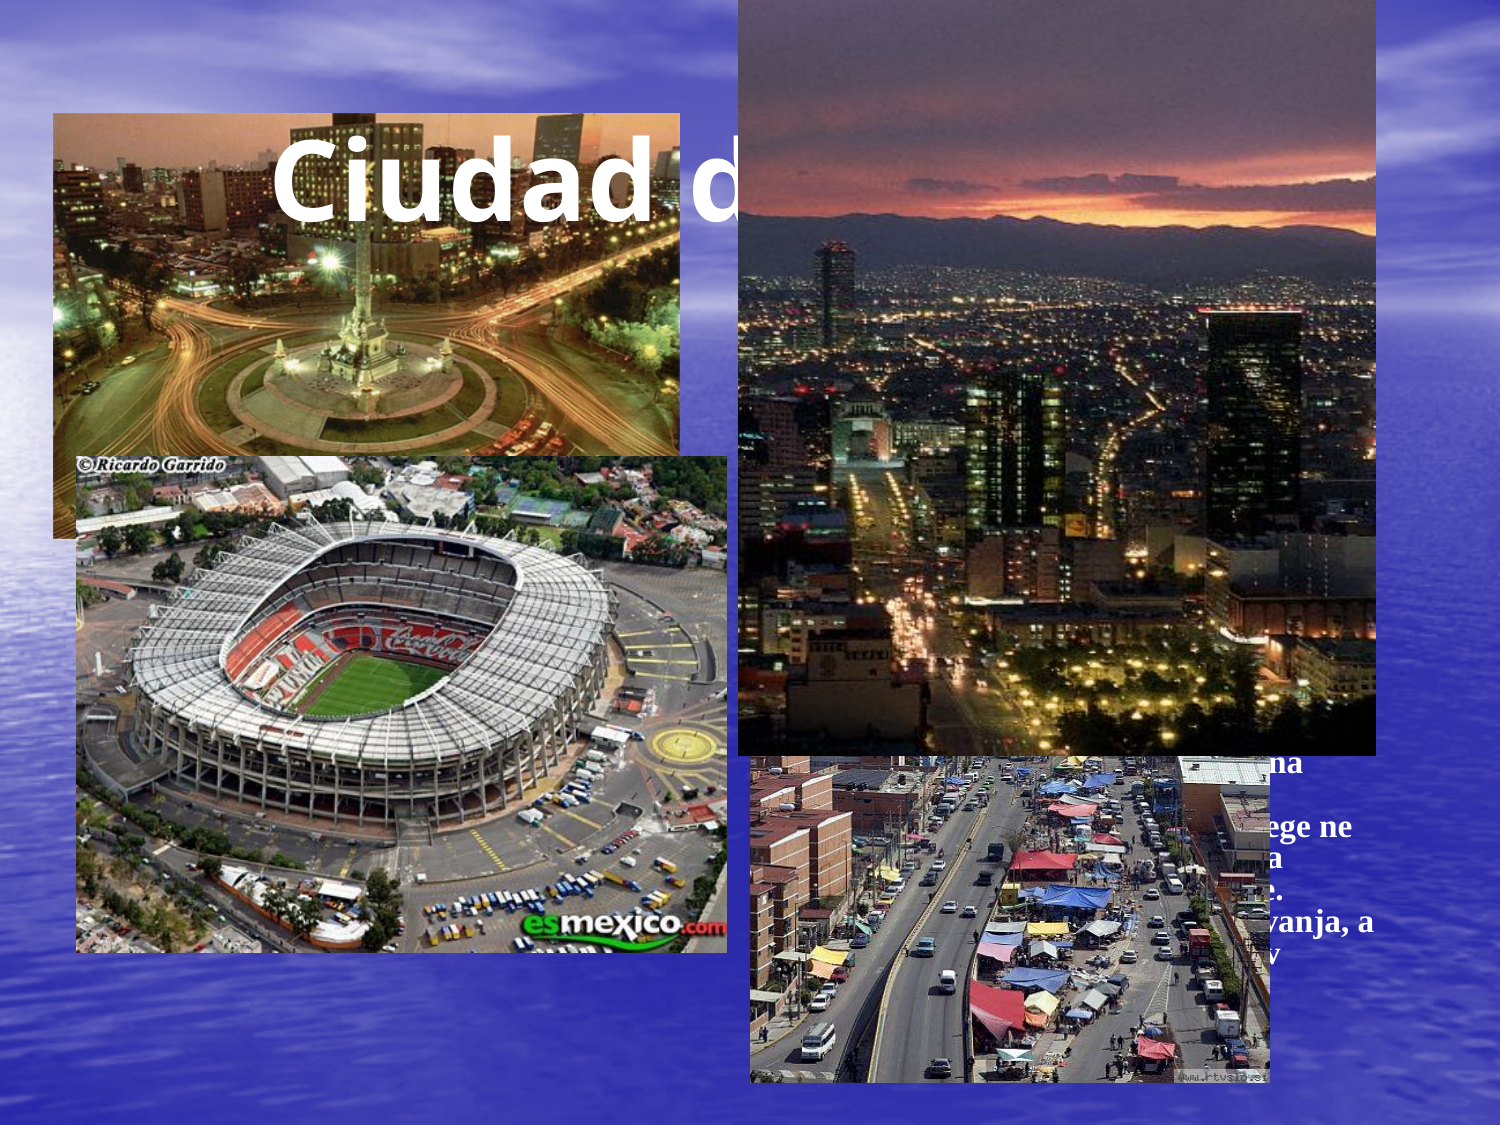

Ciudad de Mexico
# Nekateri menijo, da je prestolnica Mehike največje mesto na svetu, saj ima približno 13.636.000 prebivalcev, ocene glede števila prebivalstva pa se gibljejo celo do 25 milijonov.
Ciudad de Mexico je nastal na mestu prestolnice nekdanje azteške države, ki je ležala ob jezeru v dnu kotline. Španci so jezero osušili in s tem pridobili prostor za širjenje mesta. Mesto ima številne probleme. Zgradbe v njegovem središču se ugrezajo v mehka tla. Mesto je eno najbolj onesnaženih mest na svetu, predvsem zaradi gostega prometa, številne industrije ter lege ne dnu kotline. Velik del doseljenega prebivalstva se bori za preživetje. Država sicer gradi cenena stanovanja, a še vedno precej doseljencev živi v barakarskih naseljih.